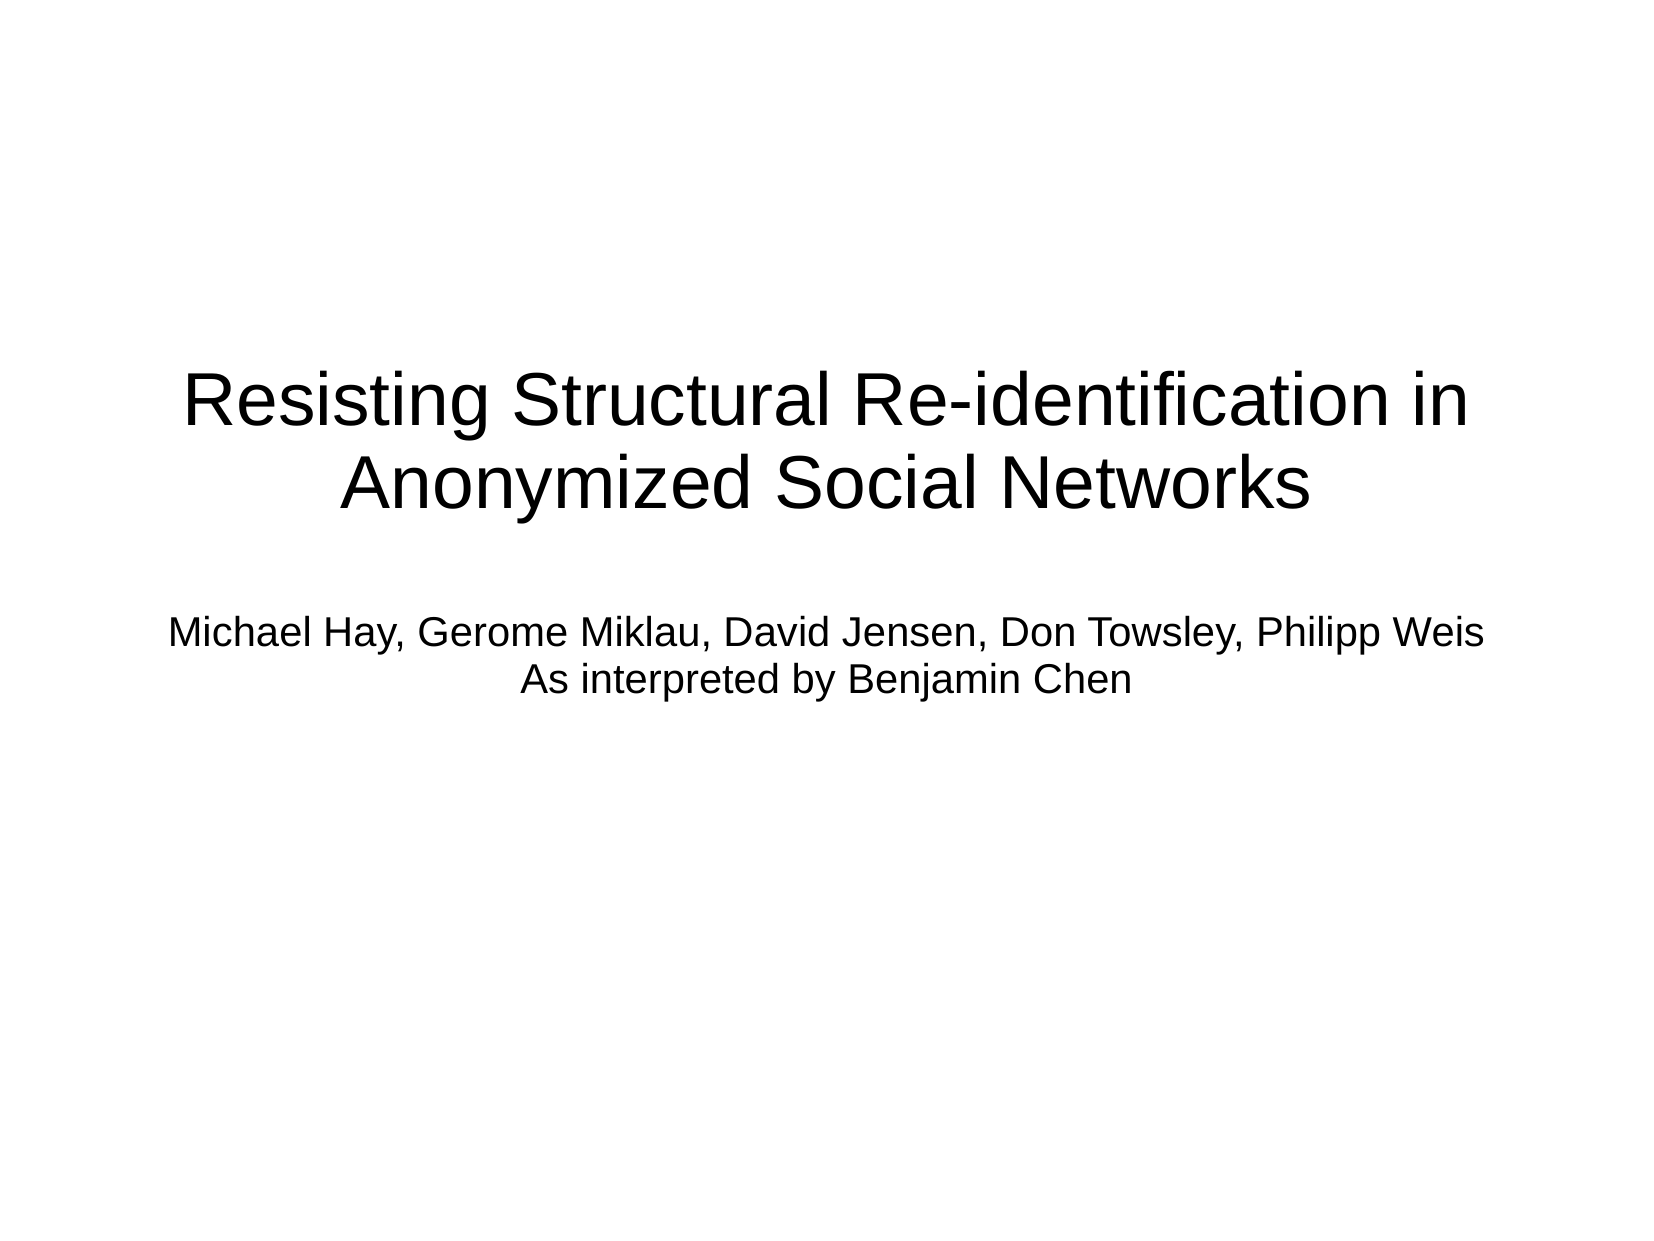

# Resisting Structural Re-identification in Anonymized Social Networks
Michael Hay, Gerome Miklau, David Jensen, Don Towsley, Philipp Weis
As interpreted by Benjamin Chen